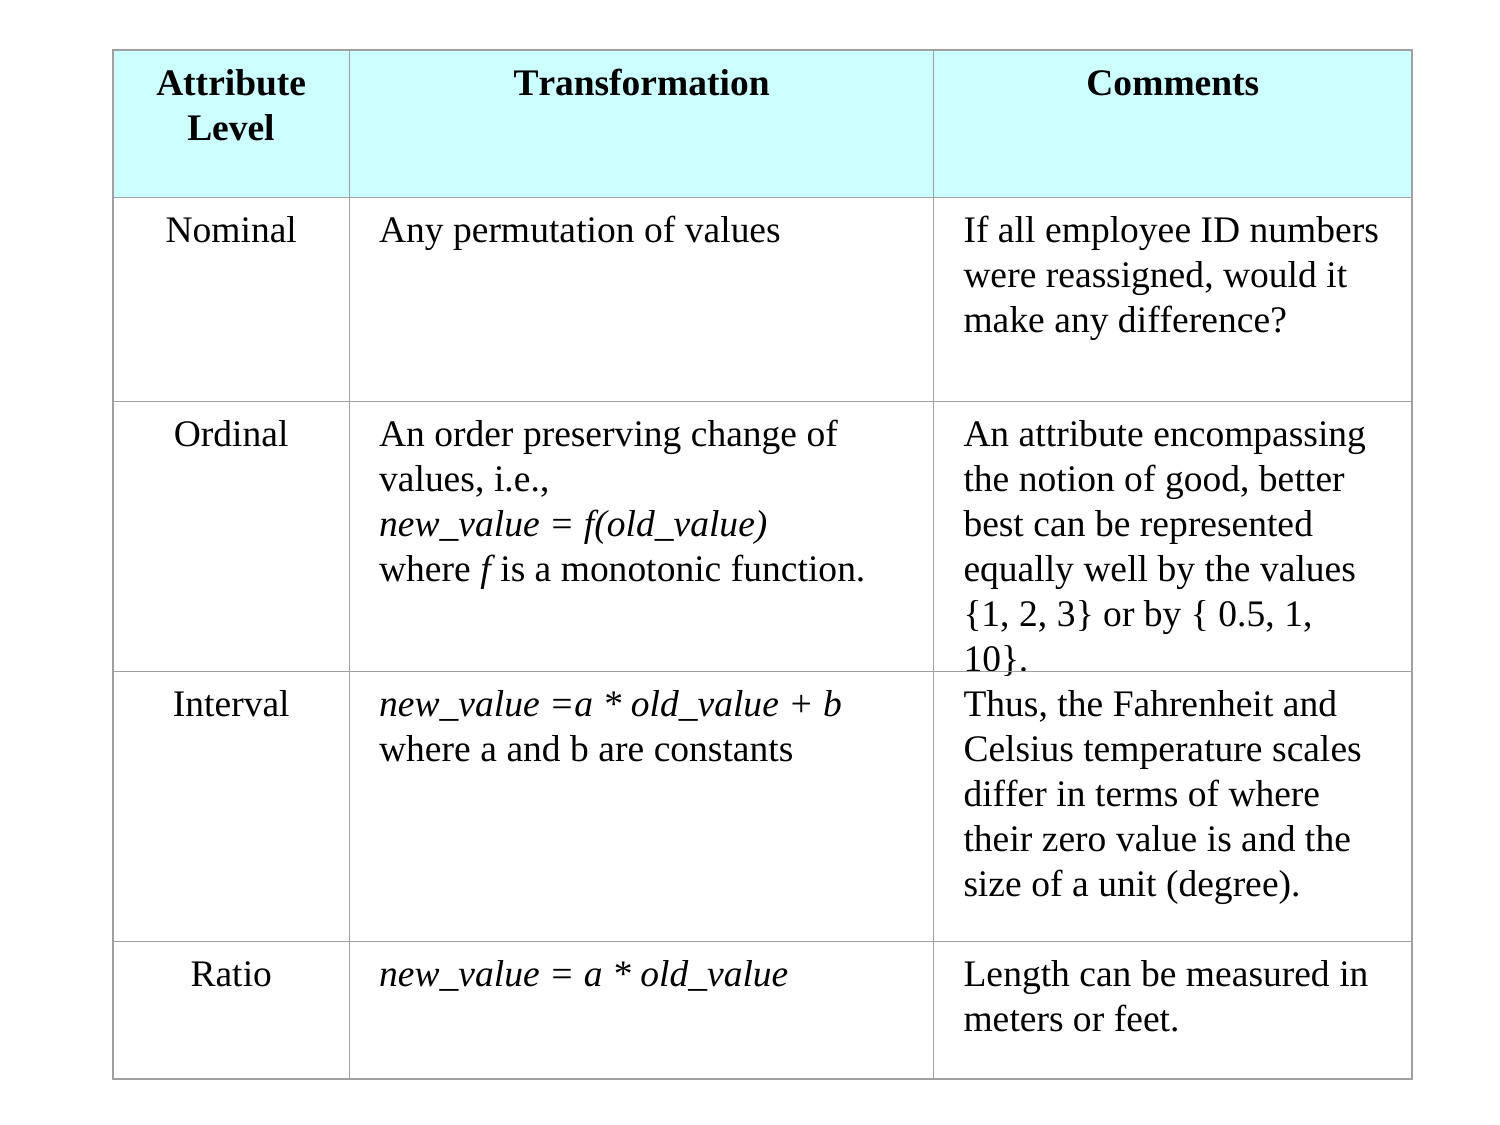

Attribute Level
Transformation
Comments
Nominal
Any permutation of values
If all employee ID numbers were reassigned, would it make any difference?
Ordinal
An order preserving change of values, i.e.,
new_value = f(old_value)
where f is a monotonic function.
An attribute encompassing the notion of good, better best can be represented equally well by the values {1, 2, 3} or by { 0.5, 1, 10}.
Interval
new_value =a * old_value + b where a and b are constants
Thus, the Fahrenheit and Celsius temperature scales differ in terms of where their zero value is and the size of a unit (degree).
Ratio
new_value = a * old_value
Length can be measured in meters or feet.